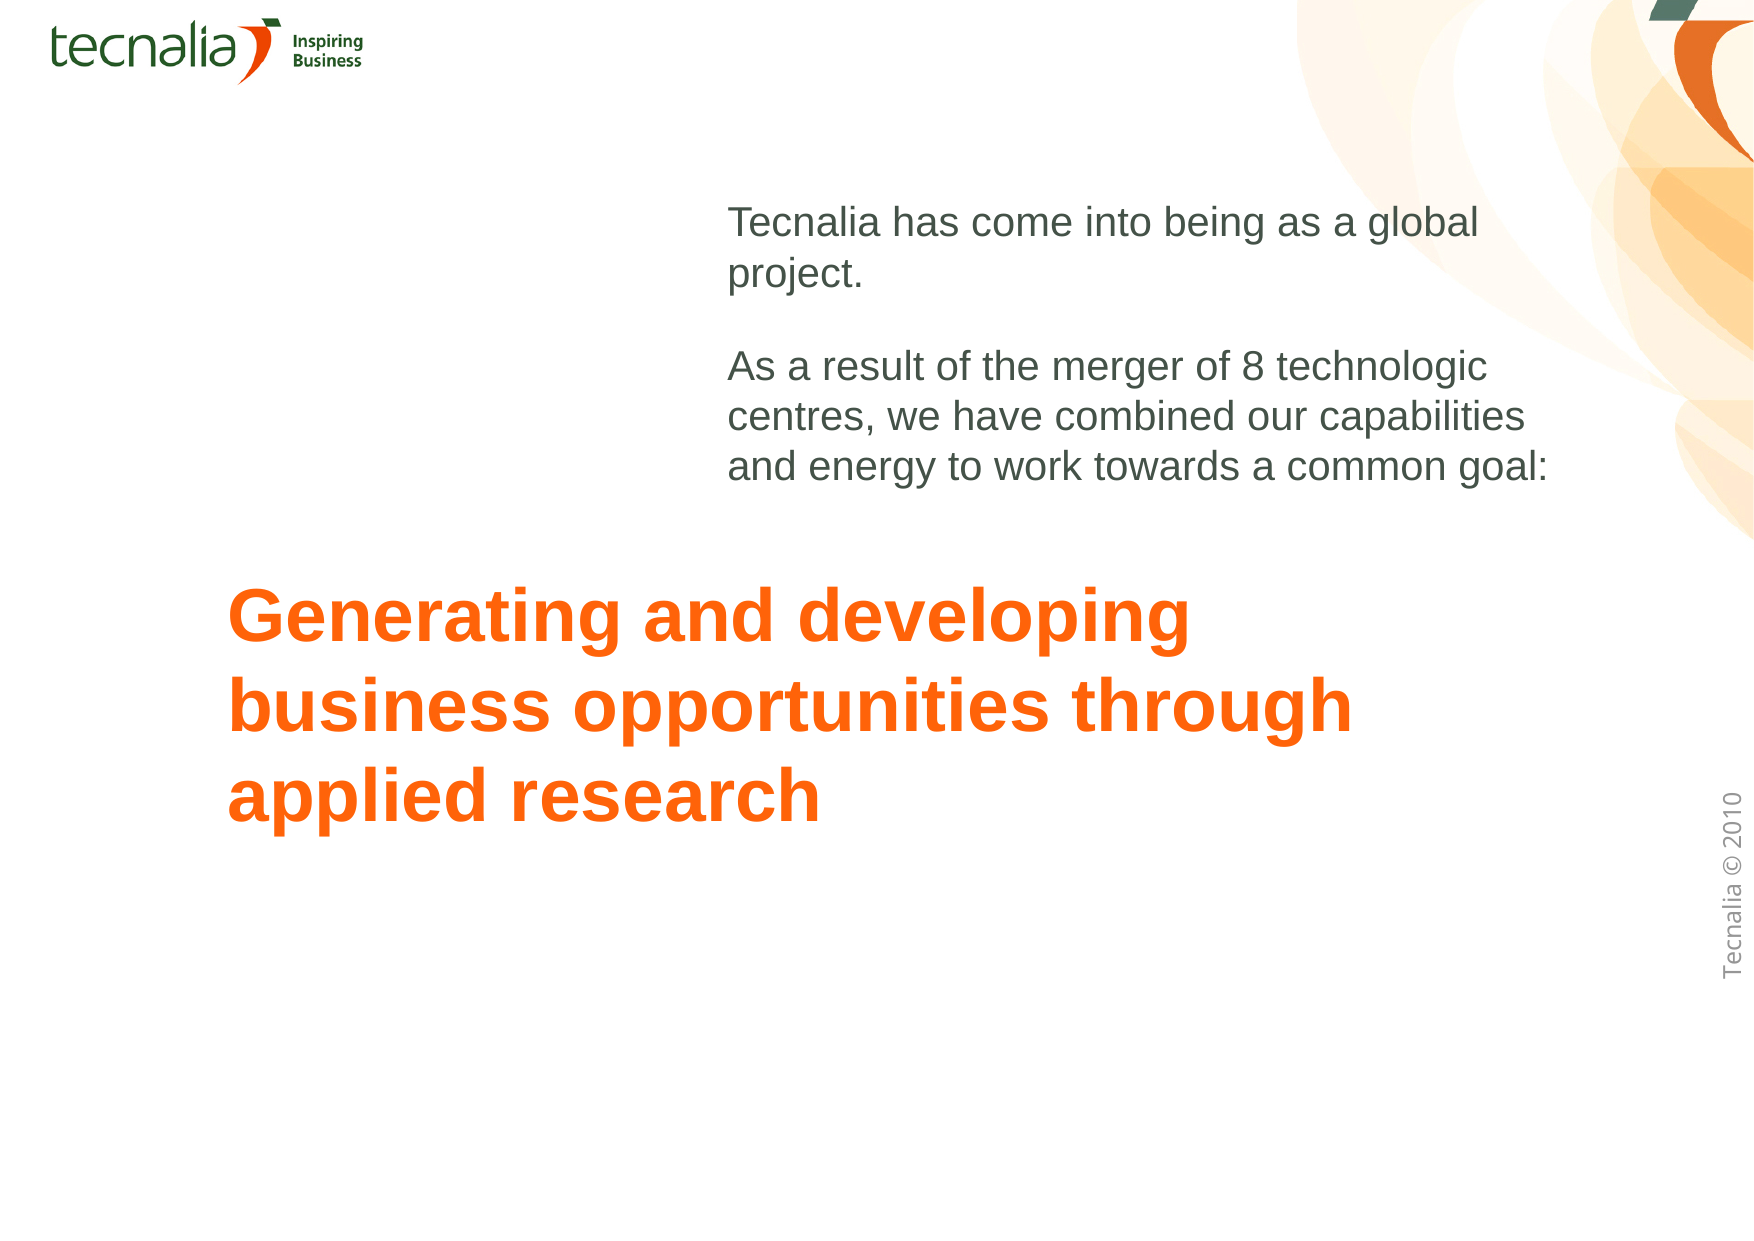

# Tecnalia has come into being as a global project.
As a result of the merger of 8 technologic centres, we have combined our capabilities and energy to work towards a common goal:
Generating and developing business opportunities through applied research